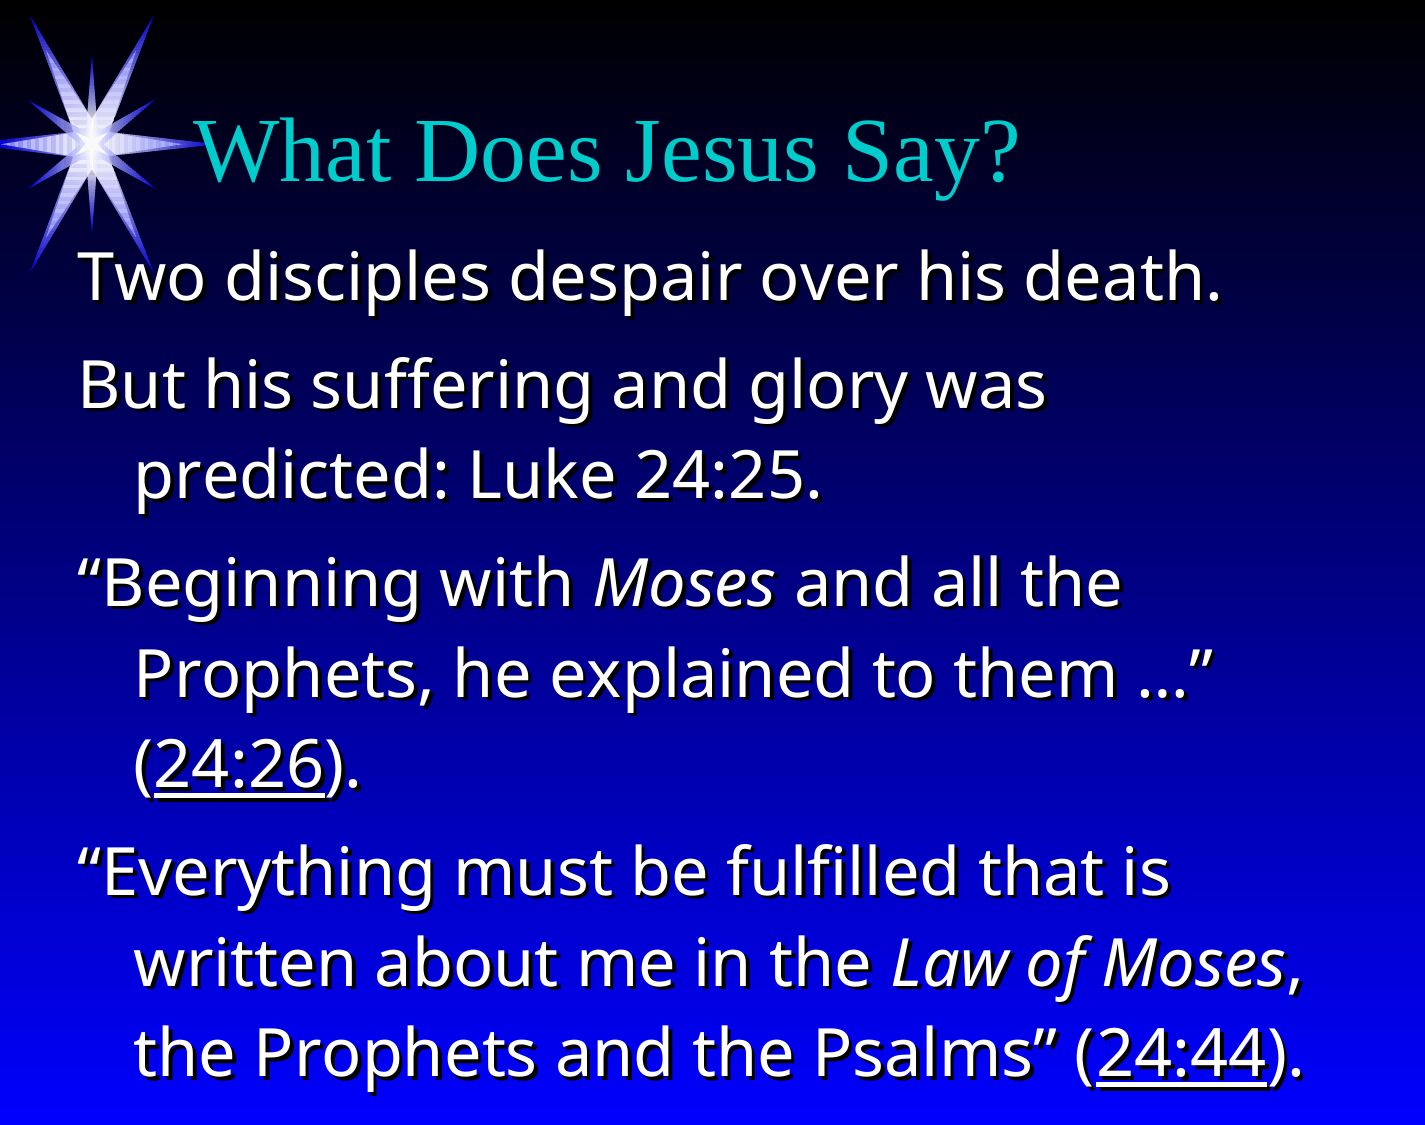

# What Does Jesus Say?
Two disciples despair over his death.
But his suffering and glory was predicted: Luke 24:25.
“Beginning with Moses and all the Prophets, he explained to them …” (24:26).
“Everything must be fulfilled that is written about me in the Law of Moses, the Prophets and the Psalms” (24:44).